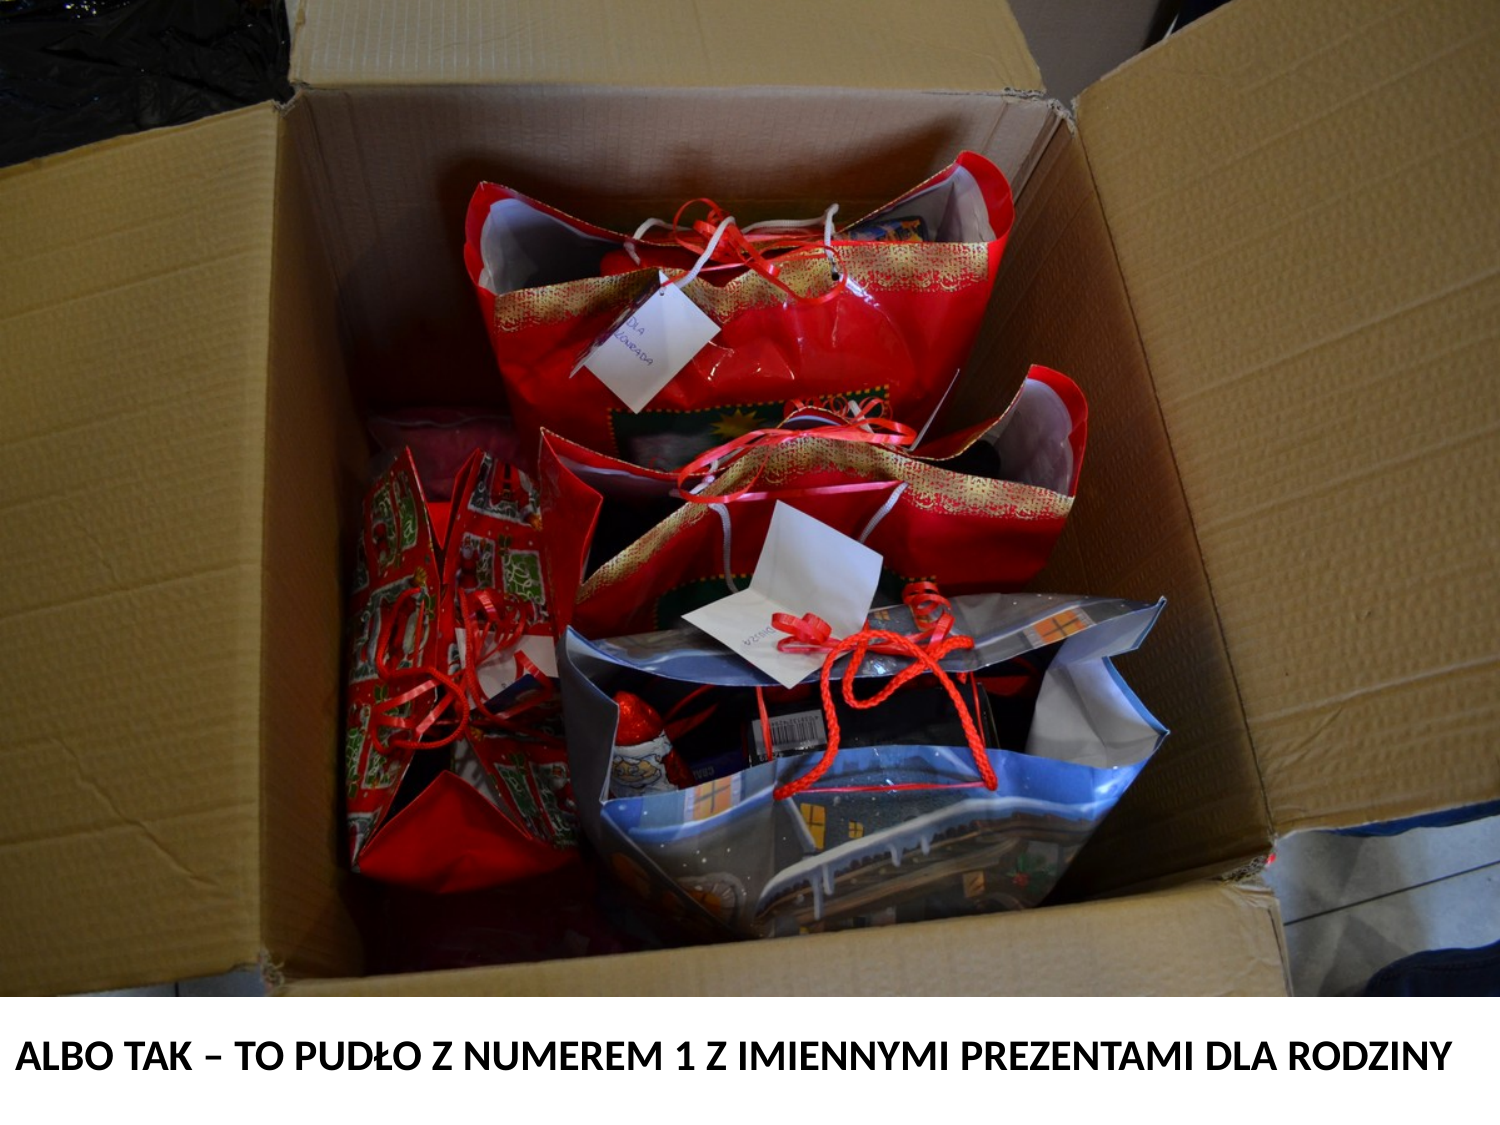

ALBO TAK – TO PUDŁO Z NUMEREM 1 Z IMIENNYMI PREZENTAMI DLA RODZINY